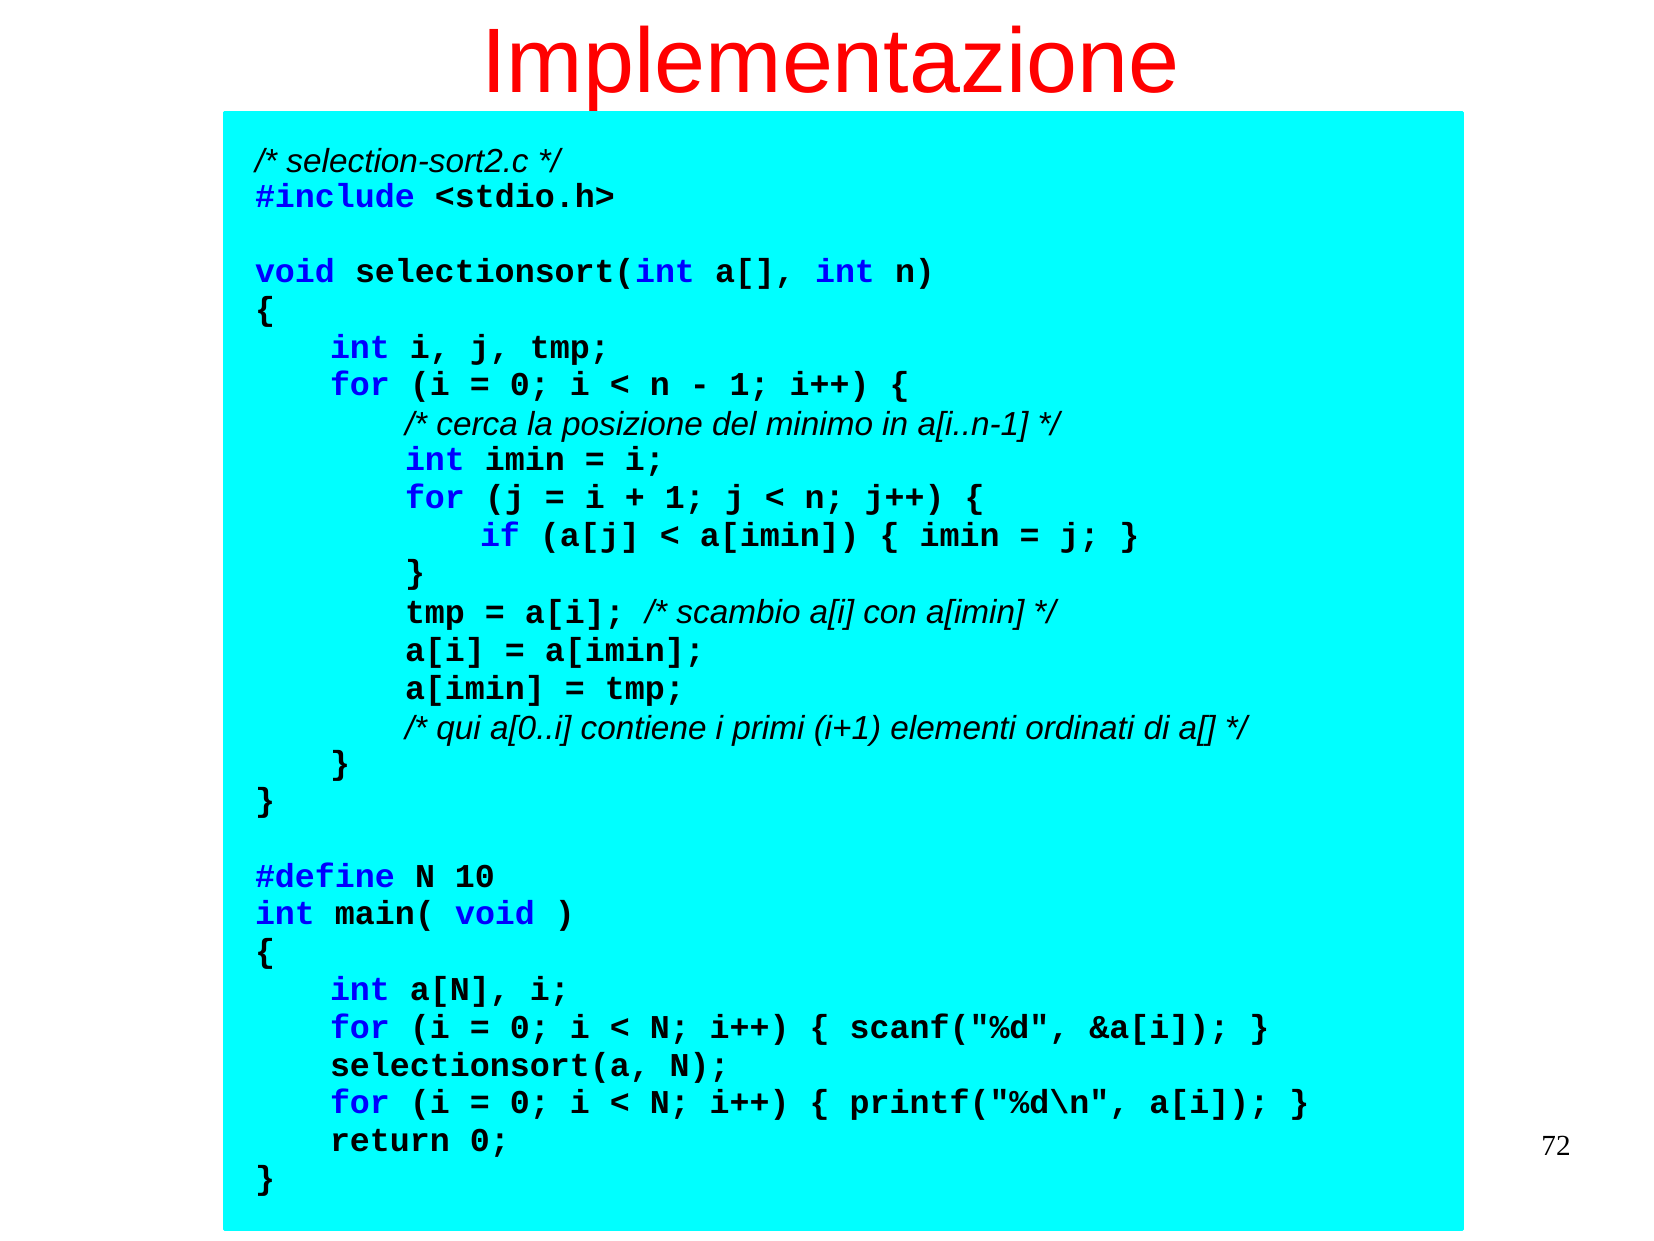

# Implementazione
/* selection-sort2.c */
#include <stdio.h>
void selectionsort(int a[], int n)
{
	int i, j, tmp;
	for (i = 0; i < n - 1; i++) {
		/* cerca la posizione del minimo in a[i..n-1] */
		int imin = i;
		for (j = i + 1; j < n; j++) {
			if (a[j] < a[imin]) { imin = j; }
		}
		tmp = a[i]; /* scambio a[i] con a[imin] */
		a[i] = a[imin];
		a[imin] = tmp;
		/* qui a[0..i] contiene i primi (i+1) elementi ordinati di a[] */
	}
}
#define N 10
int main( void )
{
	int a[N], i;
	for (i = 0; i < N; i++) { scanf("%d", &a[i]); }
	selectionsort(a, N);
	for (i = 0; i < N; i++) { printf("%d\n", a[i]); }
	return 0;
}
Algoritmi su Array
72